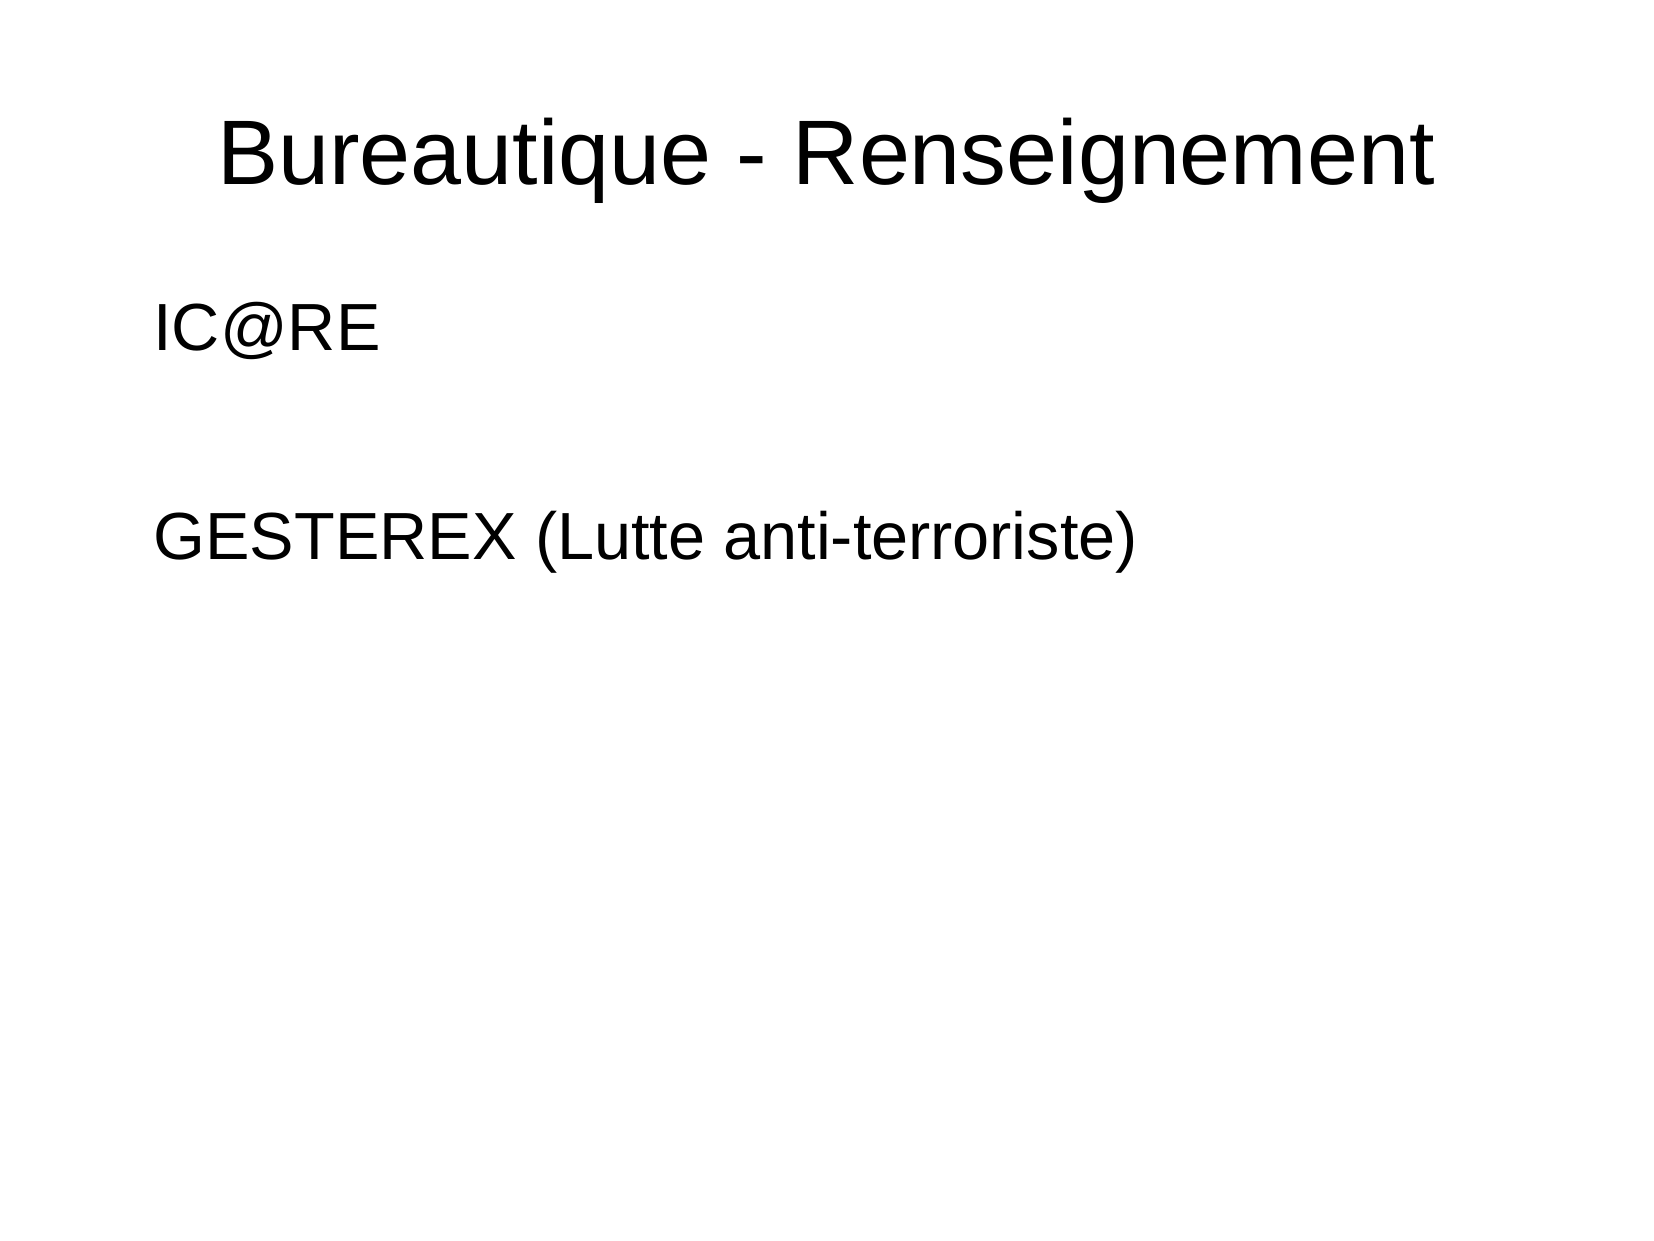

# Bureautique - Renseignement
IC@RE
GESTEREX (Lutte anti-terroriste)